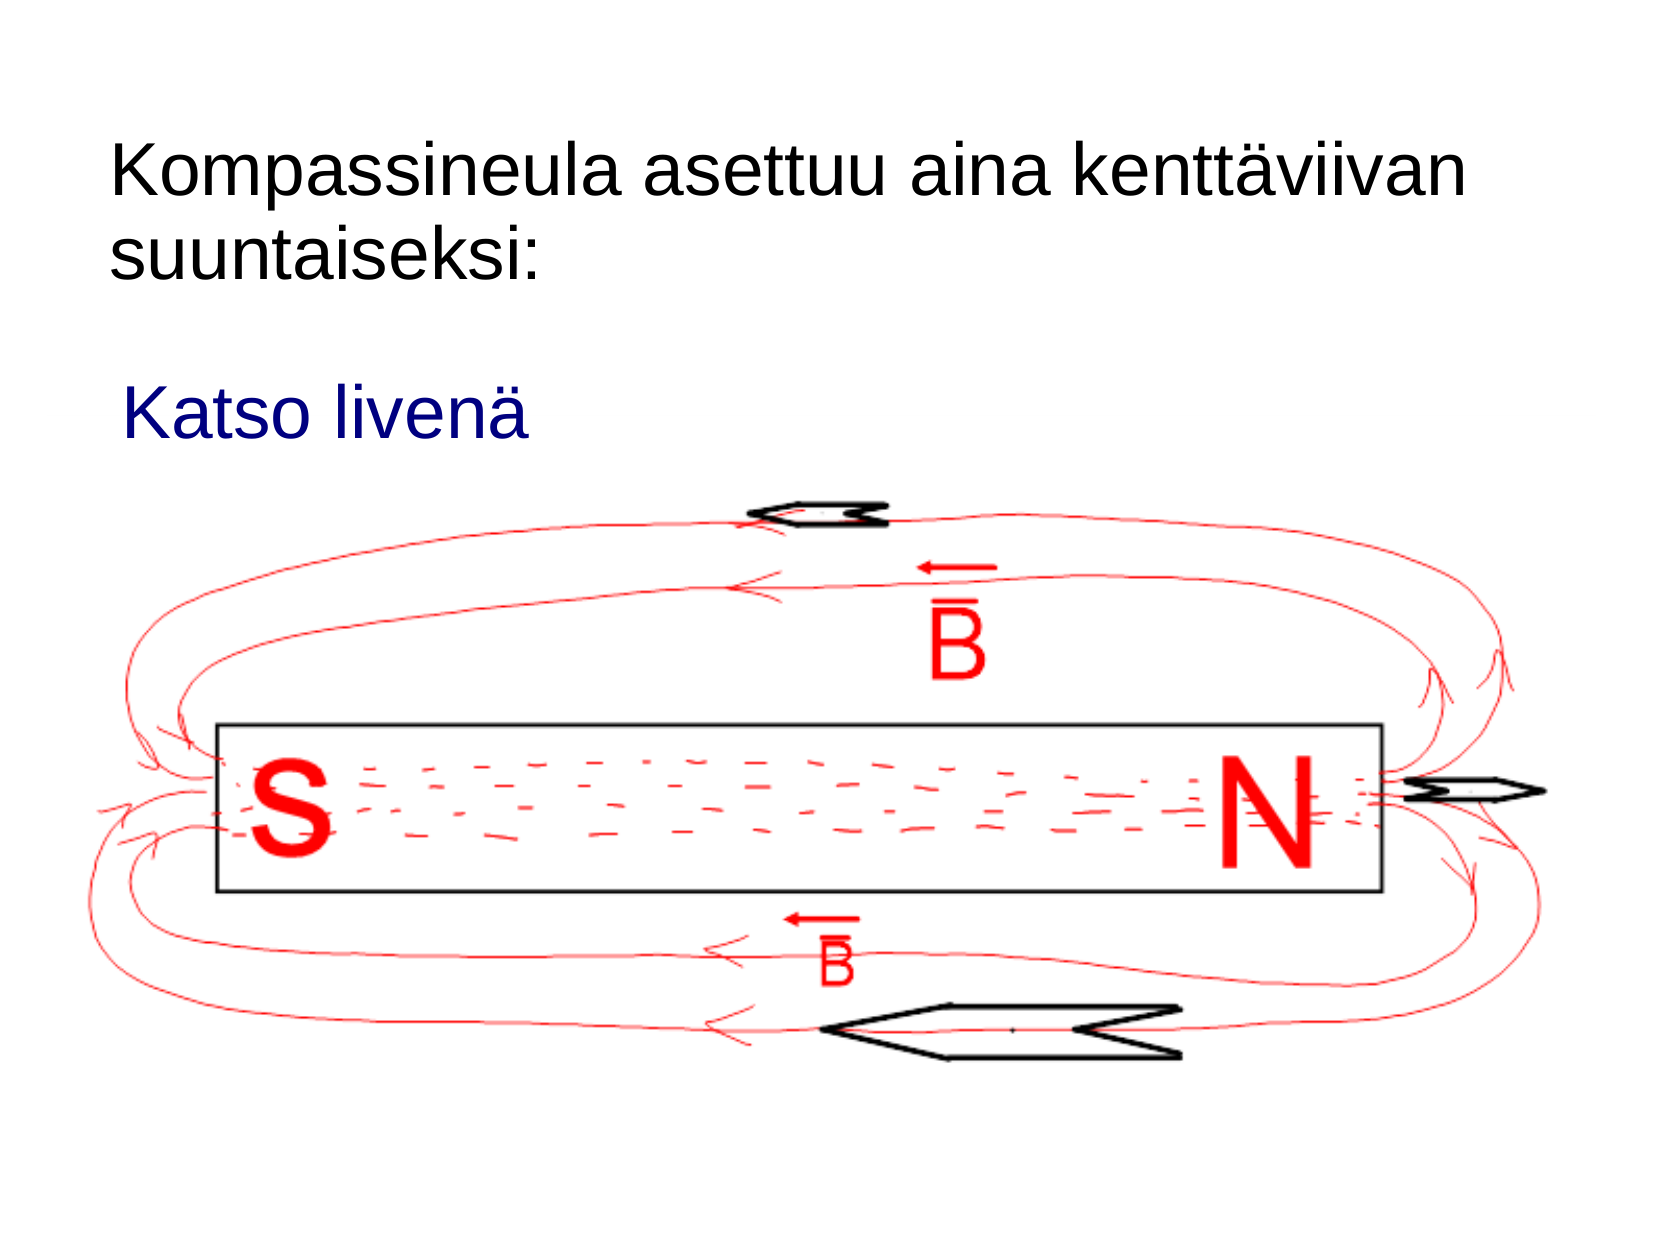

Kompassineula asettuu aina kenttäviivan suuntaiseksi:
Katso livenä